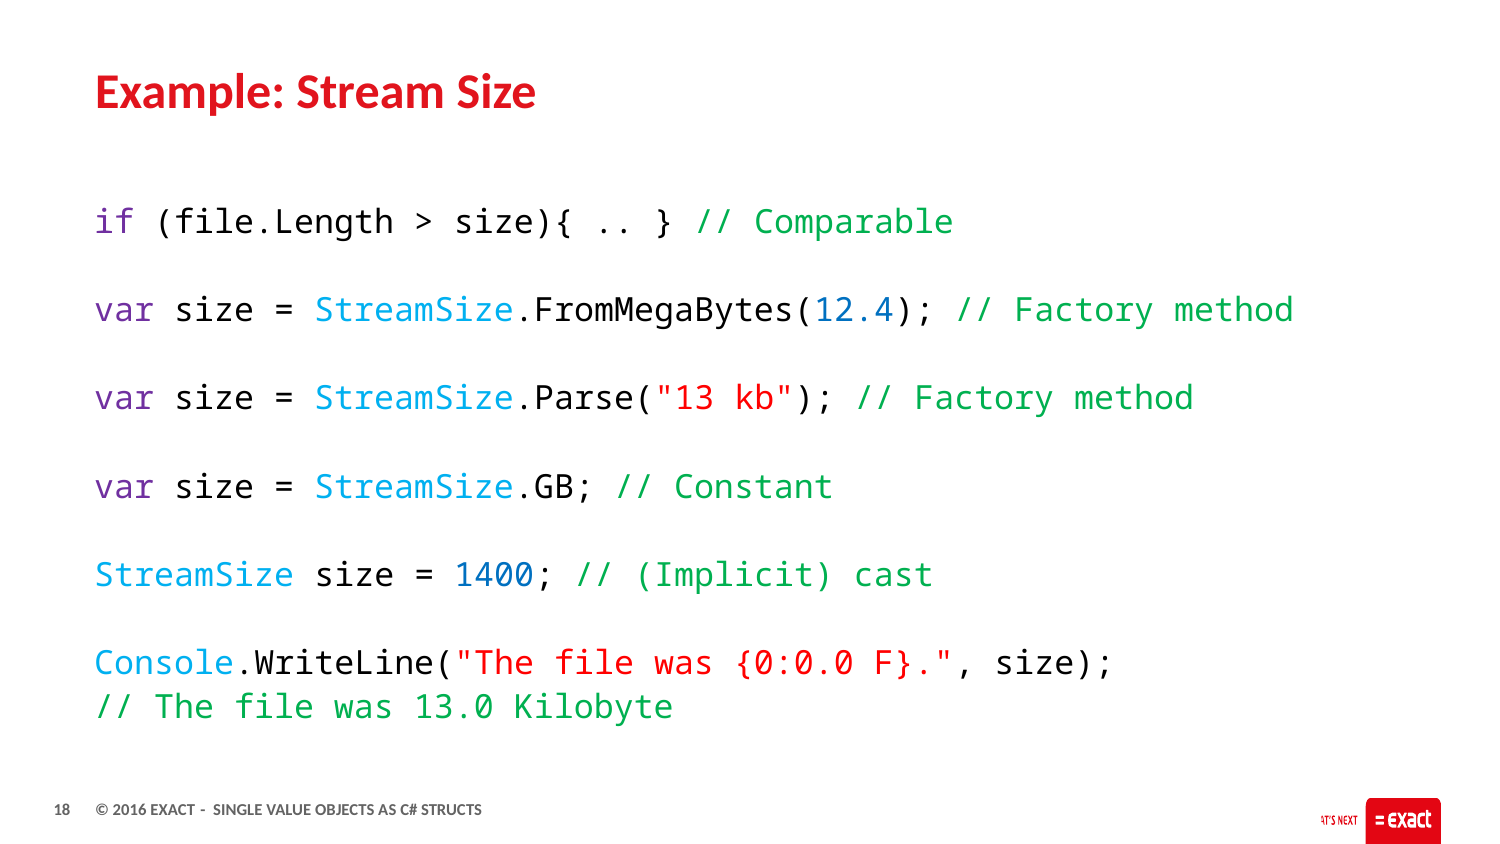

# Example: Stream Size
if (file.Length > size){ .. } // Comparable
var size = StreamSize.FromMegaBytes(12.4); // Factory method
var size = StreamSize.Parse("13 kb"); // Factory method
var size = StreamSize.GB; // Constant
StreamSize size = 1400; // (Implicit) cast
Console.WriteLine("The file was {0:0.0 F}.", size);
// The file was 13.0 Kilobyte
- Single Value Objects as C# structs